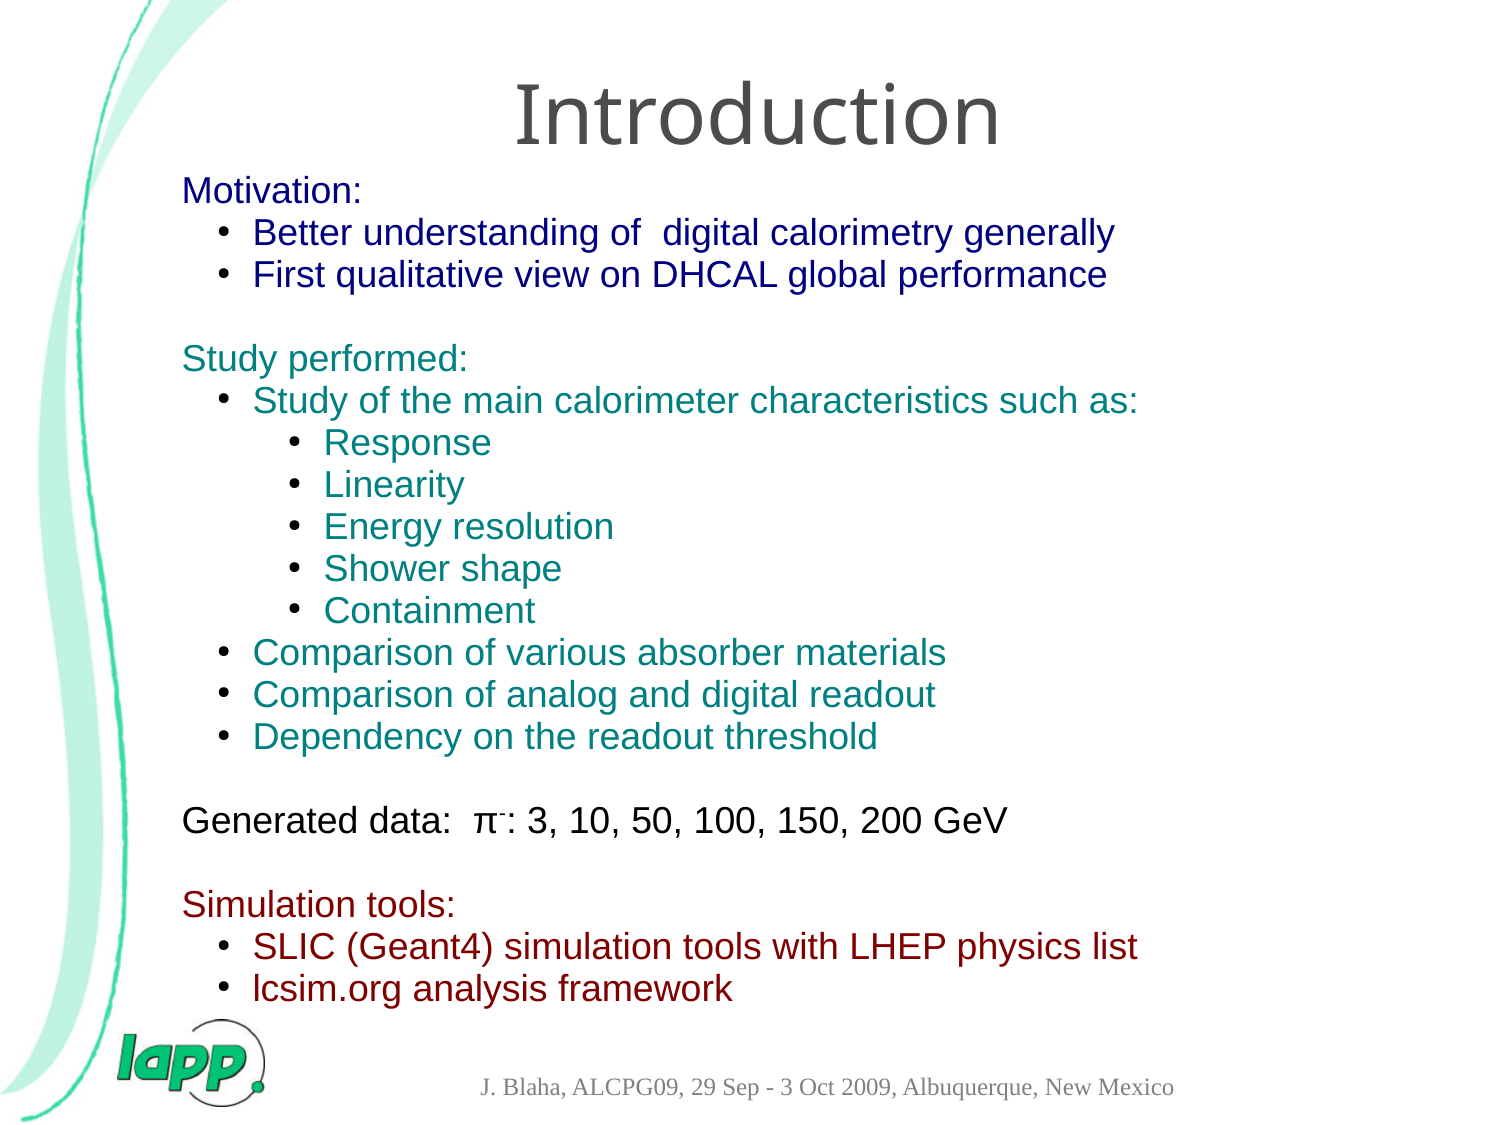

Introduction
#
Motivation:
Better understanding of digital calorimetry generally
First qualitative view on DHCAL global performance
Study performed:
Study of the main calorimeter characteristics such as:
Response
Linearity
Energy resolution
Shower shape
Containment
Comparison of various absorber materials
Comparison of analog and digital readout
Dependency on the readout threshold
Generated data: π-: 3, 10, 50, 100, 150, 200 GeV
Simulation tools:
SLIC (Geant4) simulation tools with LHEP physics list
lcsim.org analysis framework
J. Blaha, ALCPG09, 29 Sep - 3 Oct 2009, Albuquerque, New Mexico